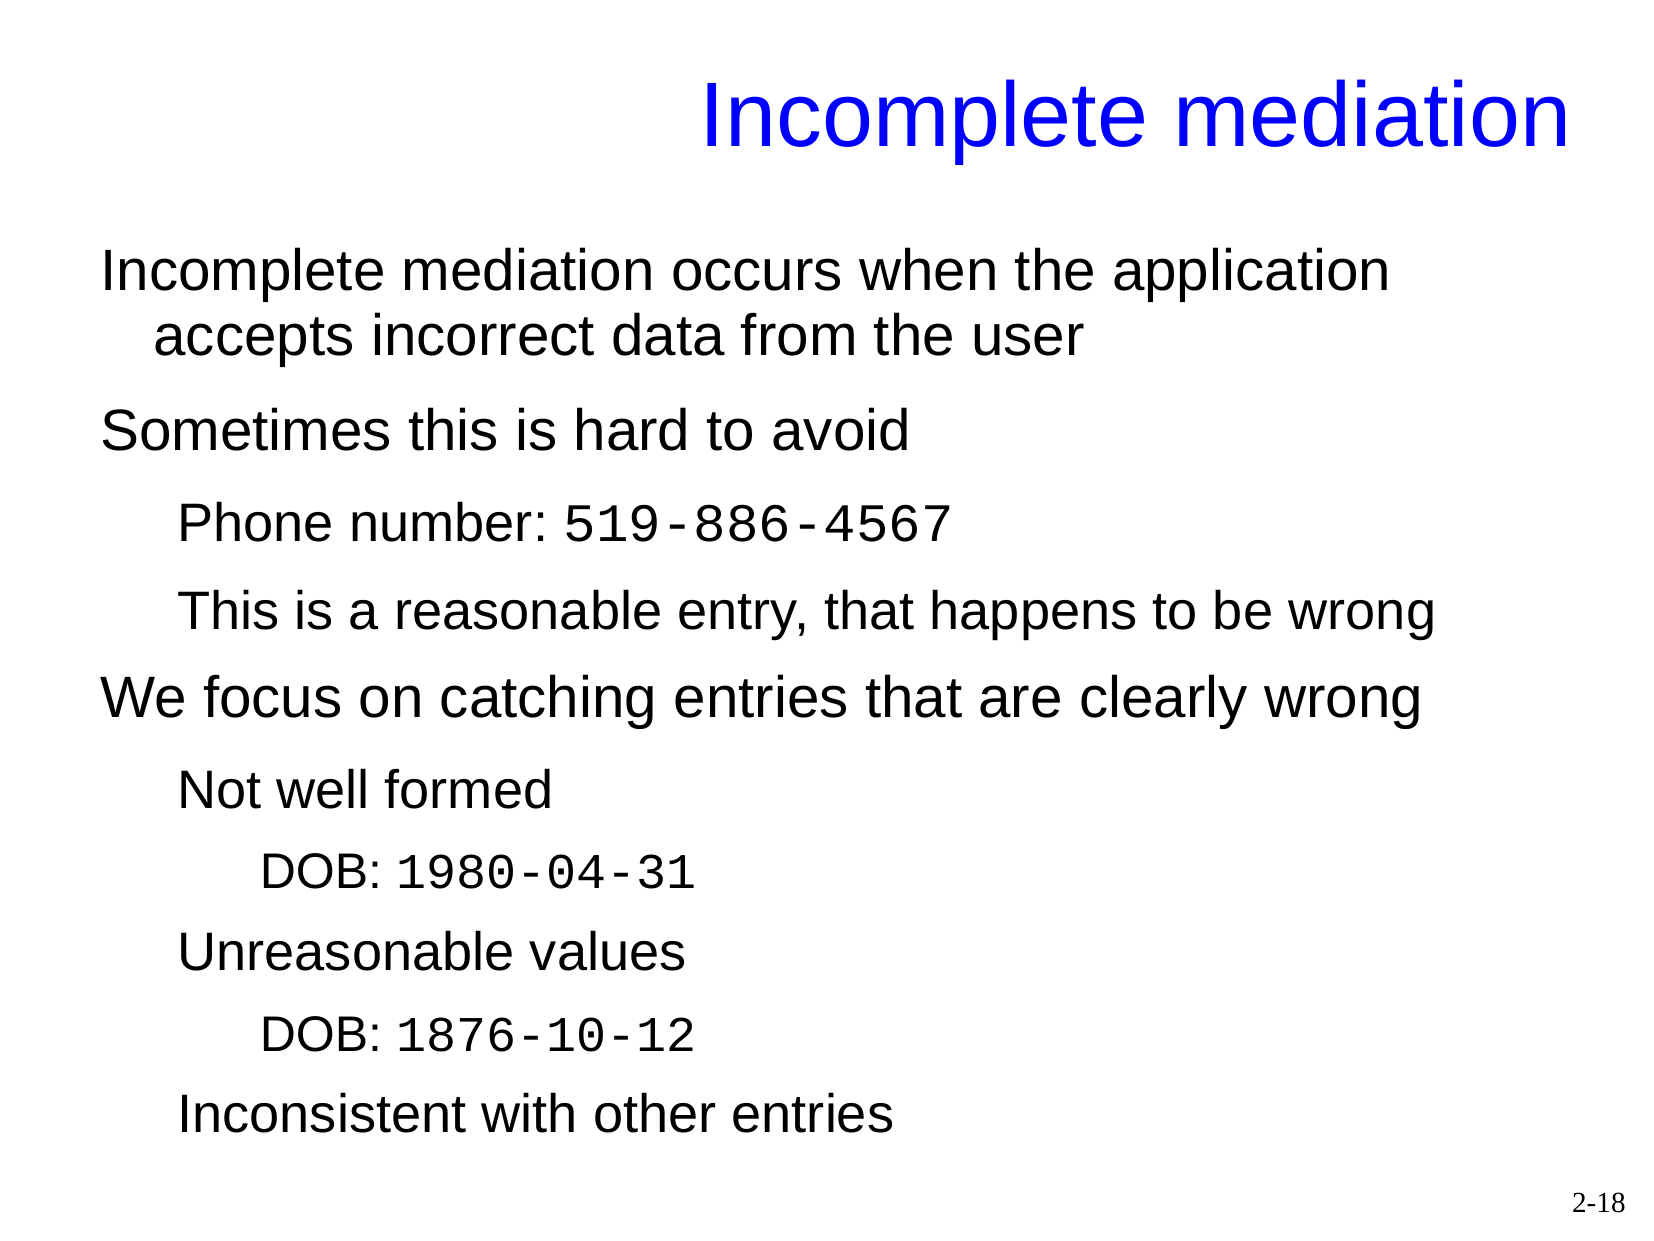

# Incomplete mediation
Incomplete mediation occurs when the application accepts incorrect data from the user
Sometimes this is hard to avoid
Phone number: 519-886-4567
This is a reasonable entry, that happens to be wrong
We focus on catching entries that are clearly wrong
Not well formed
DOB: 1980-04-31
Unreasonable values
DOB: 1876-10-12
Inconsistent with other entries